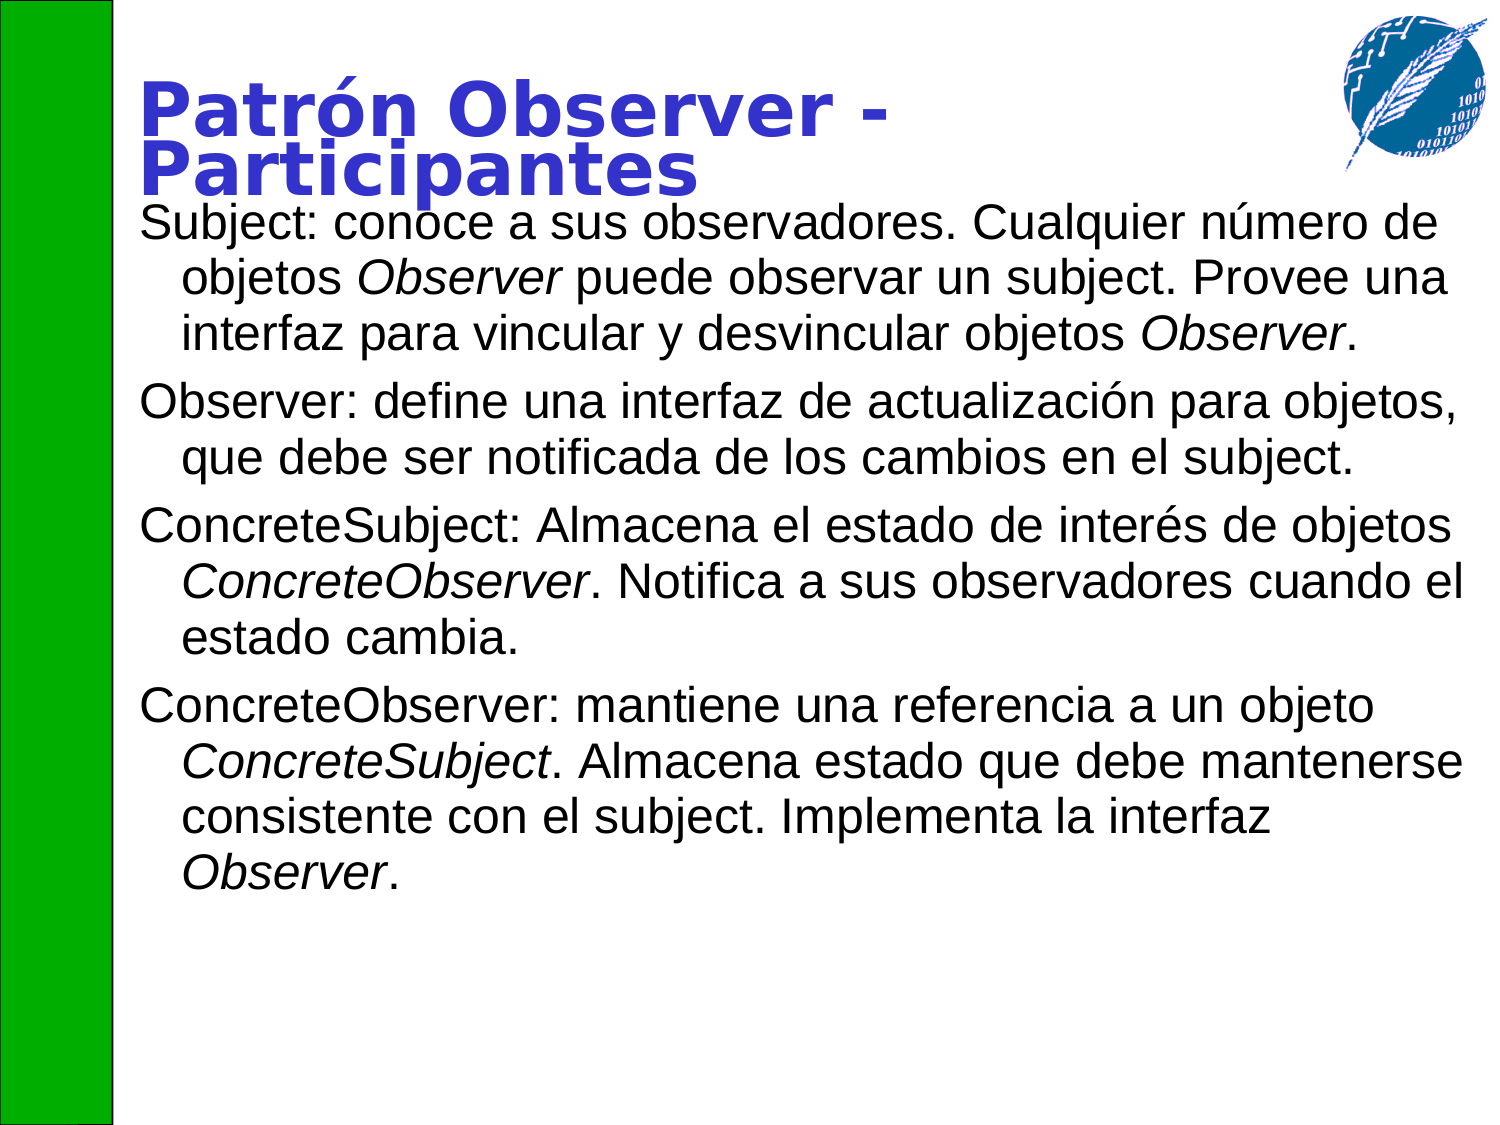

# Patrón Observer - Participantes
Subject: conoce a sus observadores. Cualquier número de objetos Observer puede observar un subject. Provee una interfaz para vincular y desvincular objetos Observer.
Observer: define una interfaz de actualización para objetos, que debe ser notificada de los cambios en el subject.
ConcreteSubject: Almacena el estado de interés de objetos ConcreteObserver. Notifica a sus observadores cuando el estado cambia.
ConcreteObserver: mantiene una referencia a un objeto ConcreteSubject. Almacena estado que debe mantenerse consistente con el subject. Implementa la interfaz Observer.